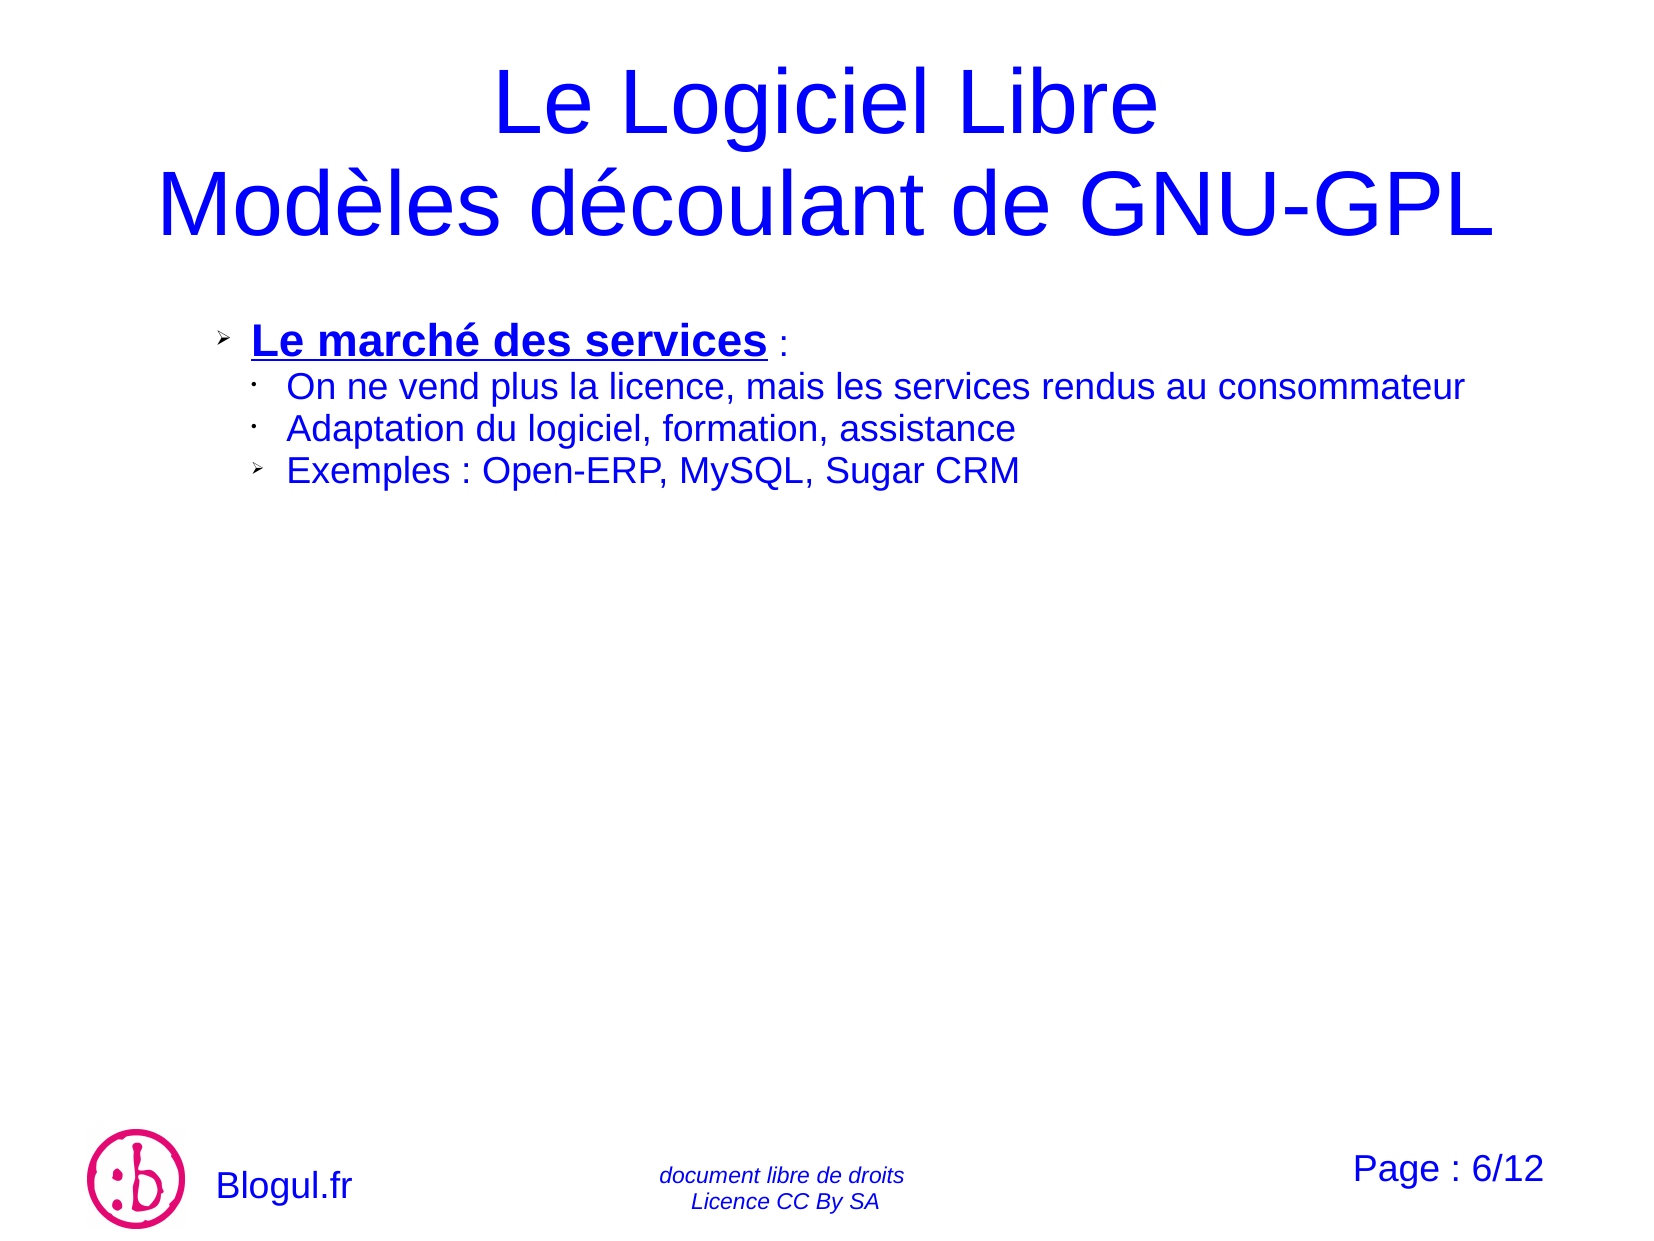

# Le Logiciel Libre Modèles découlant de GNU-GPL
Le marché des services :
On ne vend plus la licence, mais les services rendus au consommateur
Adaptation du logiciel, formation, assistance
Exemples : Open-ERP, MySQL, Sugar CRM